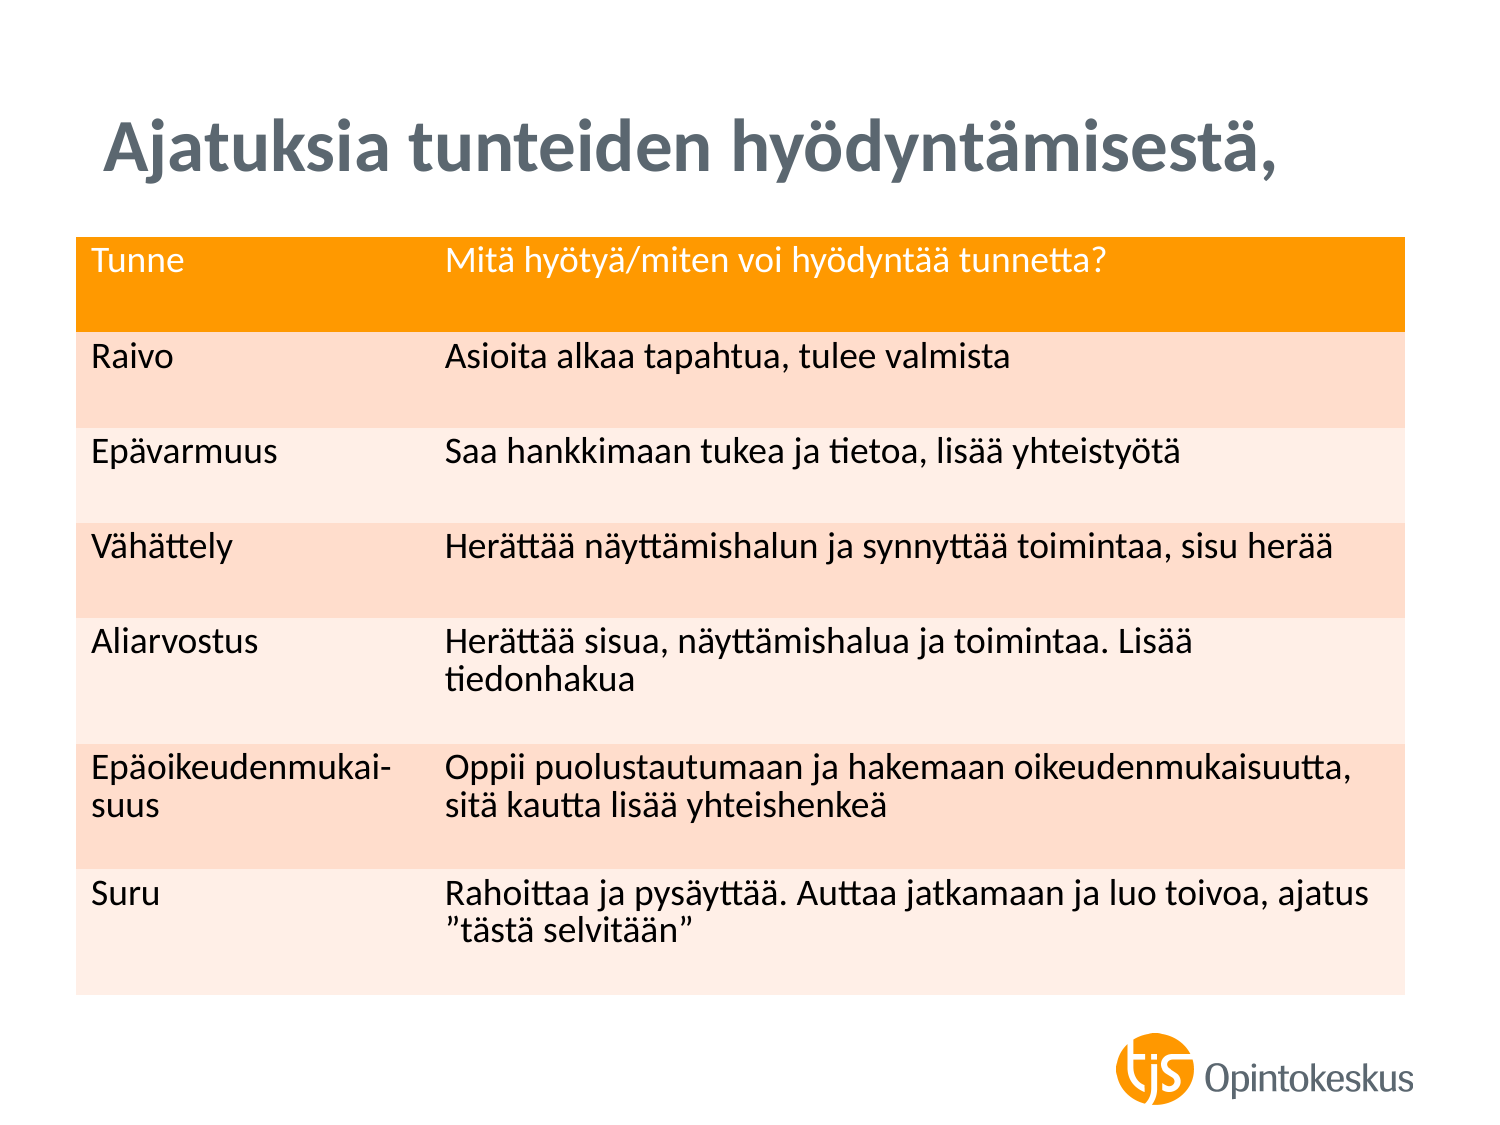

# Ajatuksia tunteiden hyödyntämisestä,
| Tunne | Mitä hyötyä/miten voi hyödyntää tunnetta? |
| --- | --- |
| Raivo | Asioita alkaa tapahtua, tulee valmista |
| Epävarmuus | Saa hankkimaan tukea ja tietoa, lisää yhteistyötä |
| Vähättely | Herättää näyttämishalun ja synnyttää toimintaa, sisu herää |
| Aliarvostus | Herättää sisua, näyttämishalua ja toimintaa. Lisää tiedonhakua |
| Epäoikeudenmukai-suus | Oppii puolustautumaan ja hakemaan oikeudenmukaisuutta, sitä kautta lisää yhteishenkeä |
| Suru | Rahoittaa ja pysäyttää. Auttaa jatkamaan ja luo toivoa, ajatus ”tästä selvitään” |